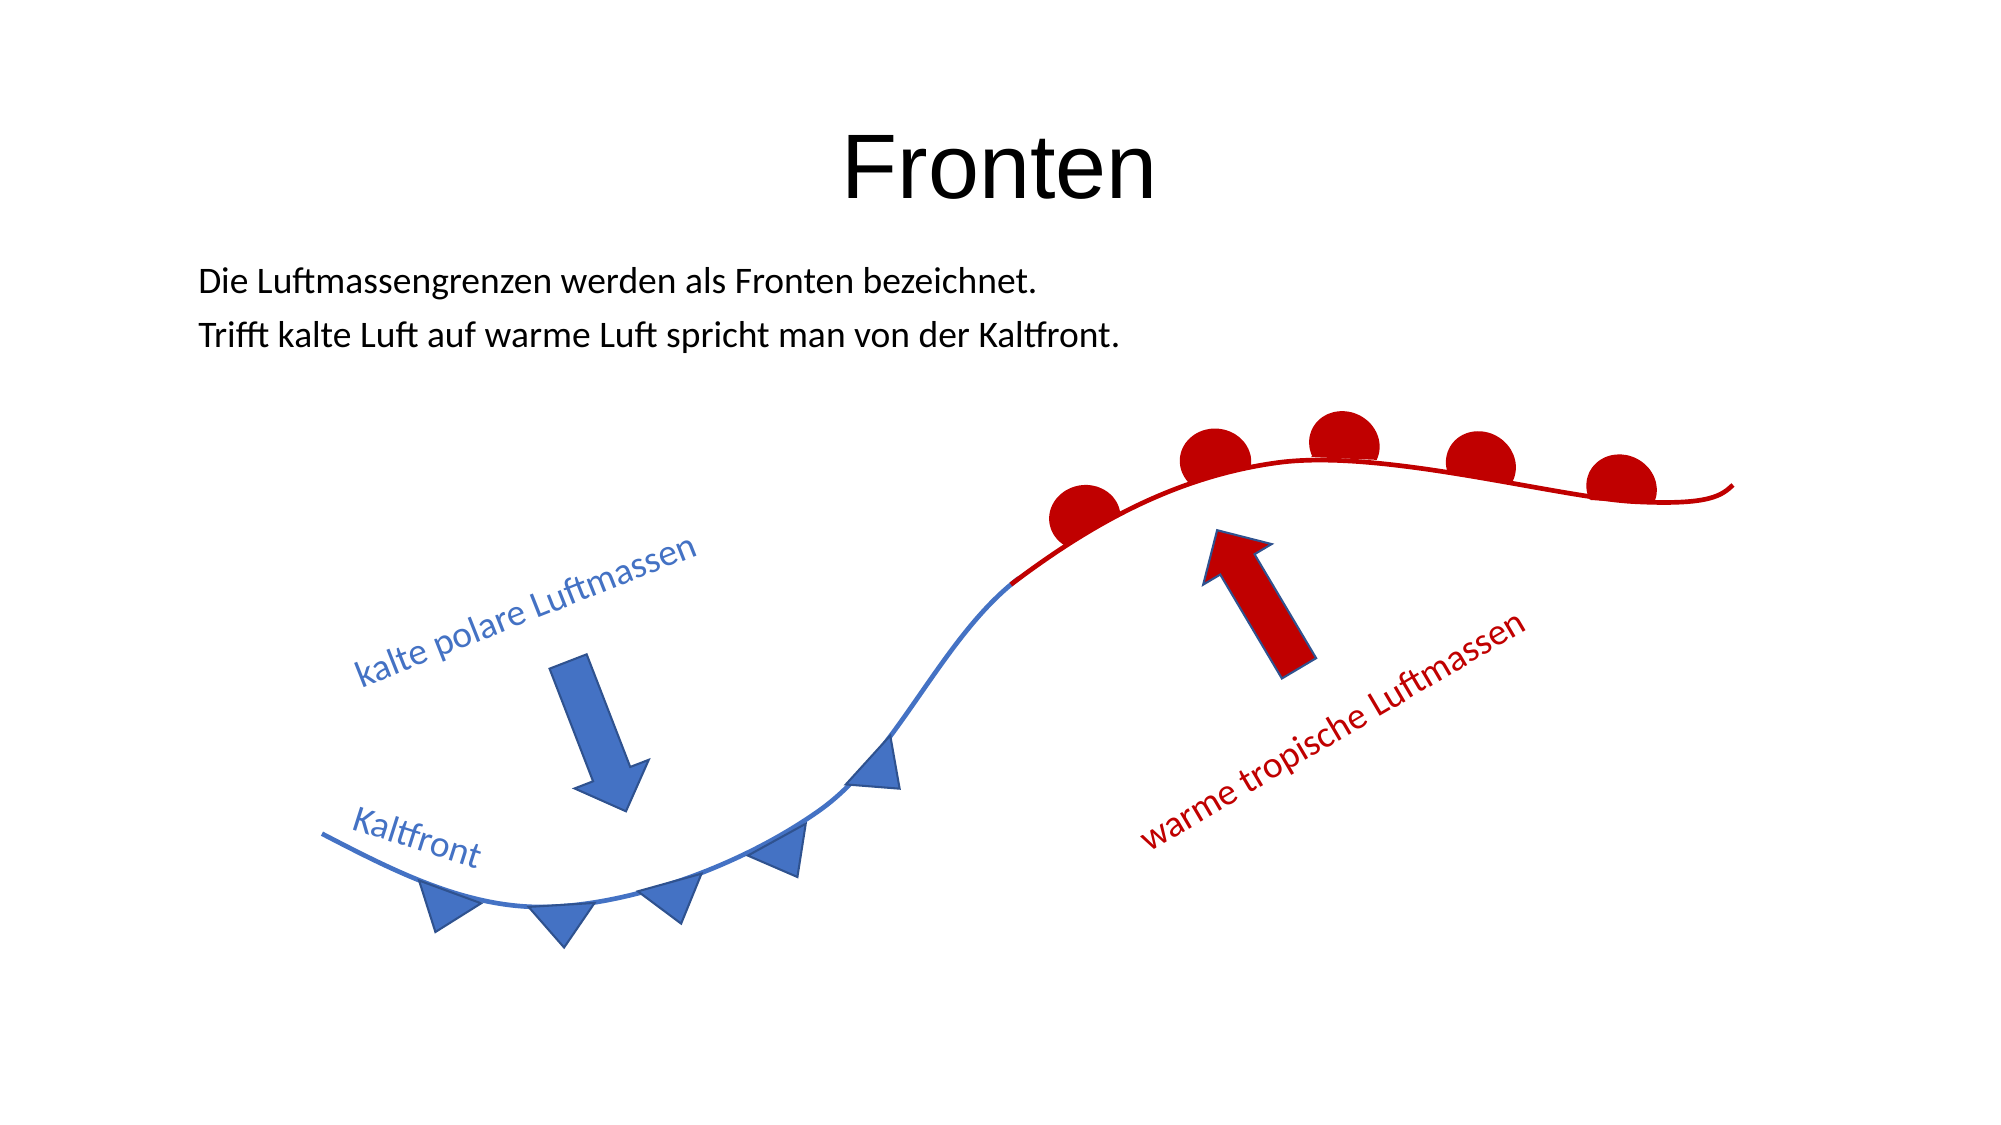

# Fronten
Die Luftmassengrenzen werden als Fronten bezeichnet.
Trifft kalte Luft auf warme Luft spricht man von der Kaltfront.
kalte polare Luftmassen
warme tropische Luftmassen
Kaltfront